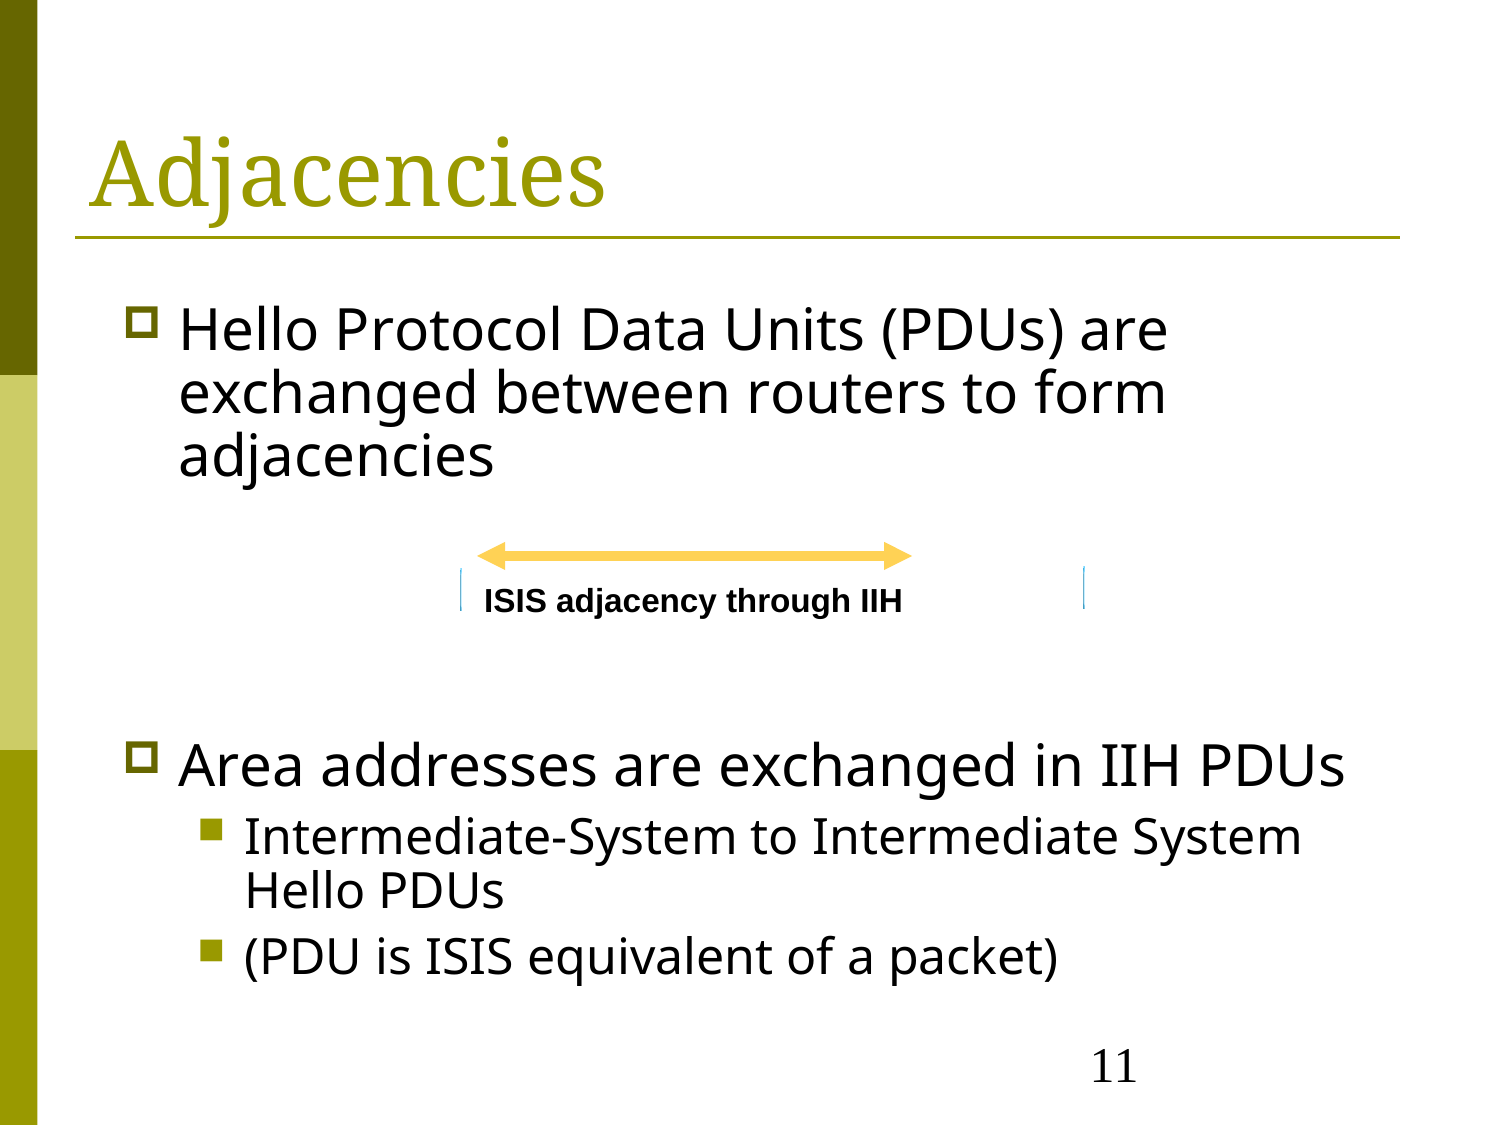

Adjacencies
# Hello Protocol Data Units (PDUs) are exchanged between routers to form adjacencies
Area addresses are exchanged in IIH PDUs
Intermediate-System to Intermediate System Hello PDUs
(PDU is ISIS equivalent of a packet)
ISIS adjacency through IIH
11